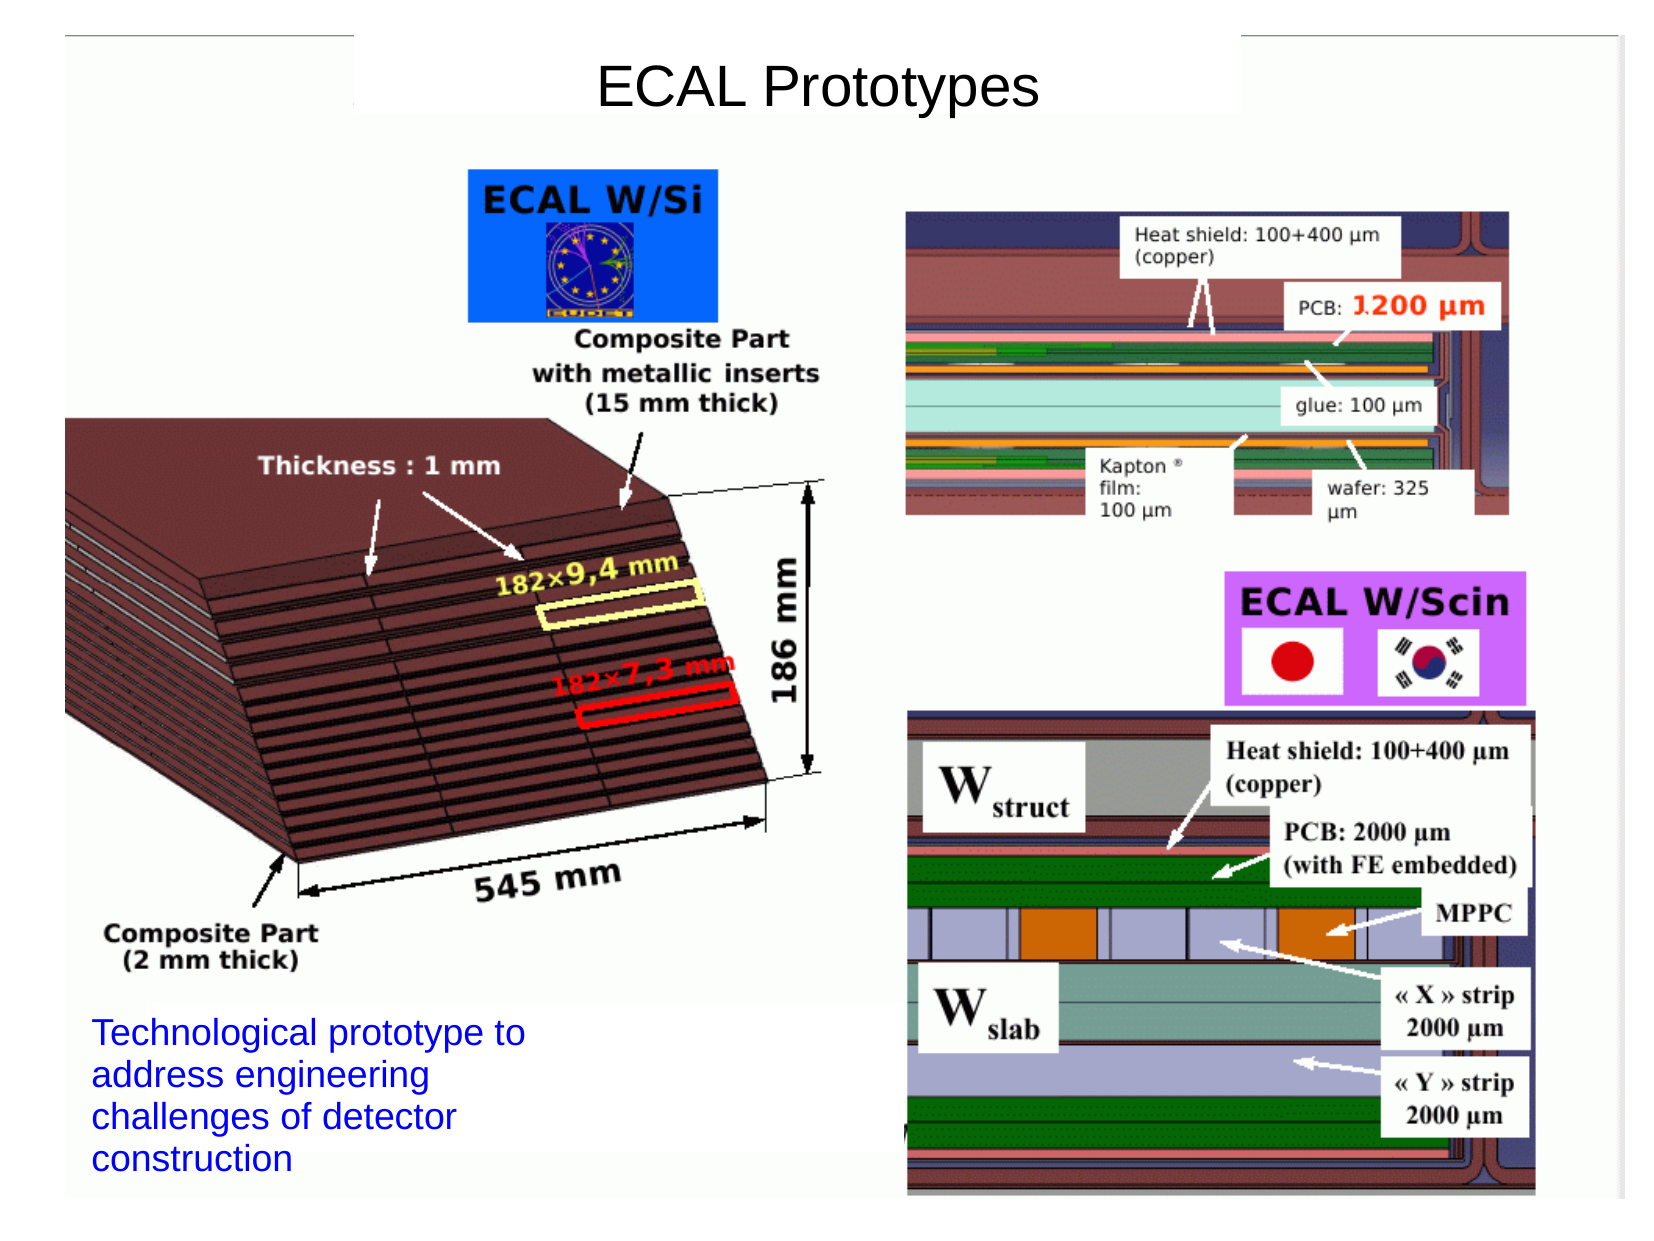

# ECAL Prototypes
Technological prototype to
address engineering
challenges of detector
construction
12-9-2008
T. Behnke: The ILD Detector Concept
21